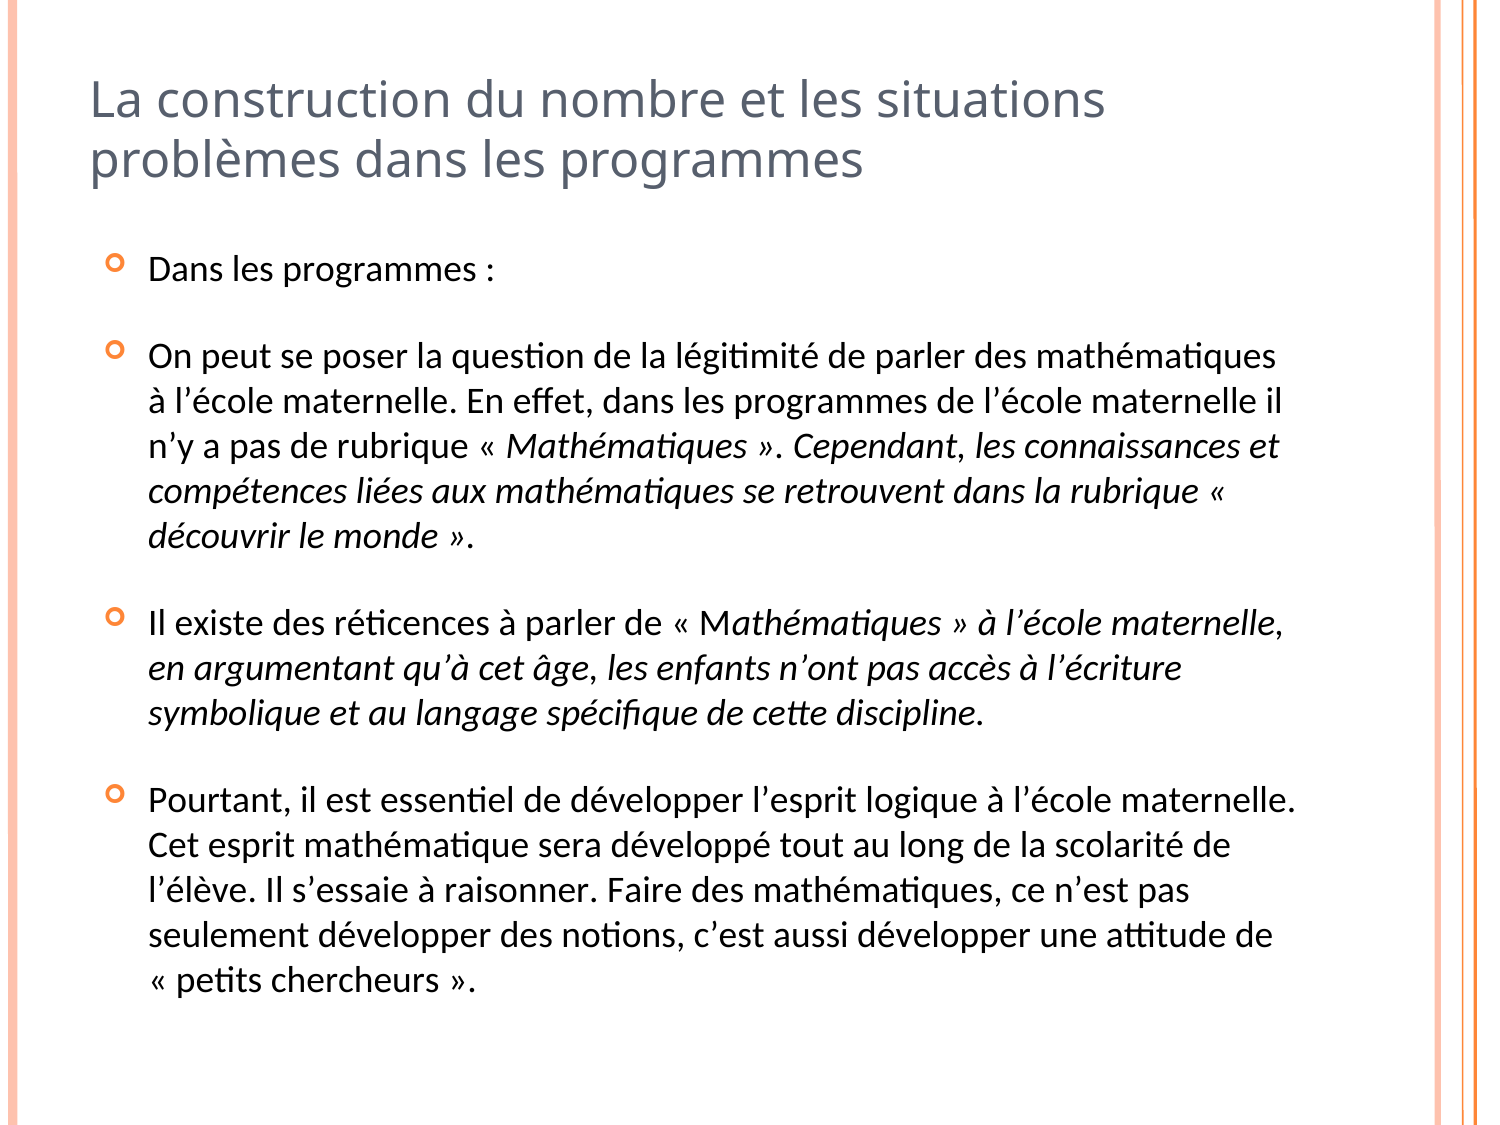

# La construction du nombre et les situations problèmes dans les programmes
Dans les programmes :
On peut se poser la question de la légitimité de parler des mathématiques à l’école maternelle. En effet, dans les programmes de l’école maternelle il n’y a pas de rubrique « Mathématiques ». Cependant, les connaissances et compétences liées aux mathématiques se retrouvent dans la rubrique « découvrir le monde ».
Il existe des réticences à parler de « Mathématiques » à l’école maternelle, en argumentant qu’à cet âge, les enfants n’ont pas accès à l’écriture symbolique et au langage spécifique de cette discipline.
Pourtant, il est essentiel de développer l’esprit logique à l’école maternelle. Cet esprit mathématique sera développé tout au long de la scolarité de l’élève. Il s’essaie à raisonner. Faire des mathématiques, ce n’est pas seulement développer des notions, c’est aussi développer une attitude de « petits chercheurs ».